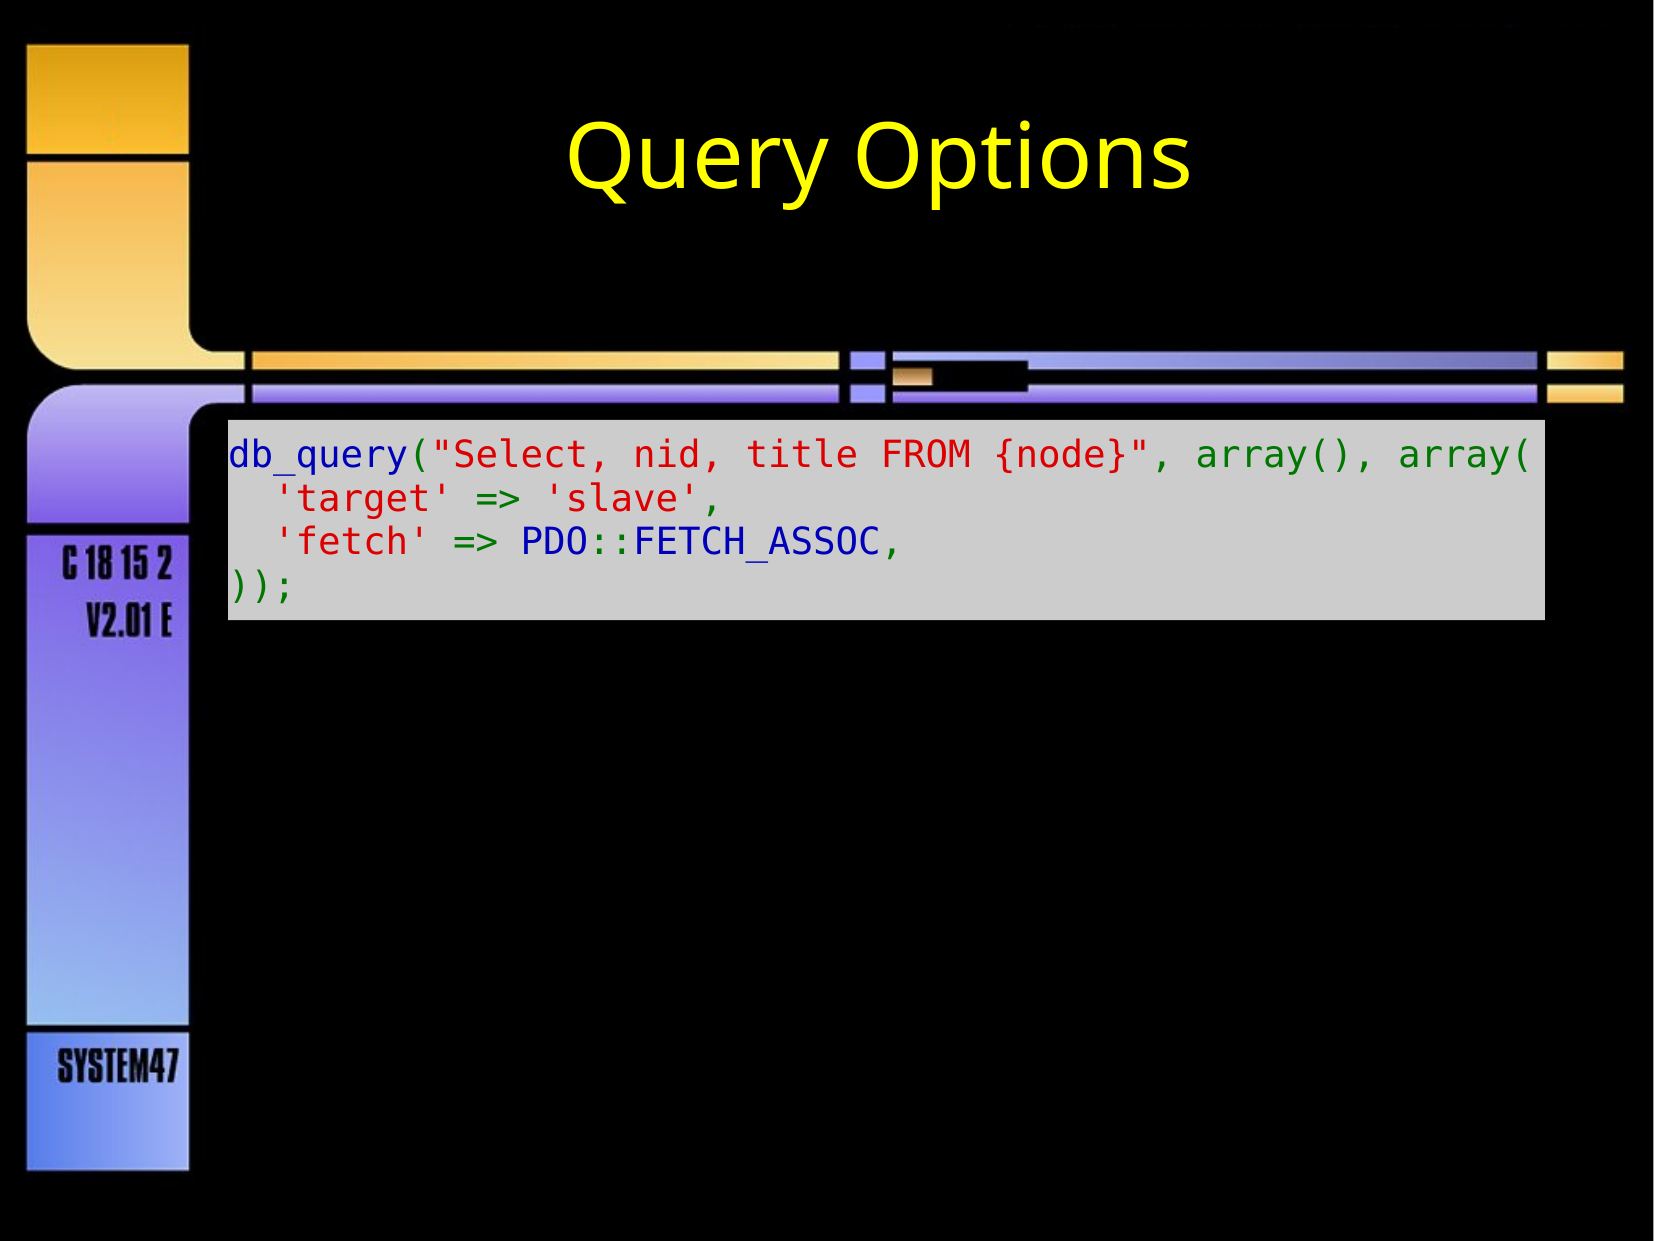

# Query Options
db_query("Select, nid, title FROM {node}", array(), array(
  'target' => 'slave',
  'fetch' => PDO::FETCH_ASSOC,
));